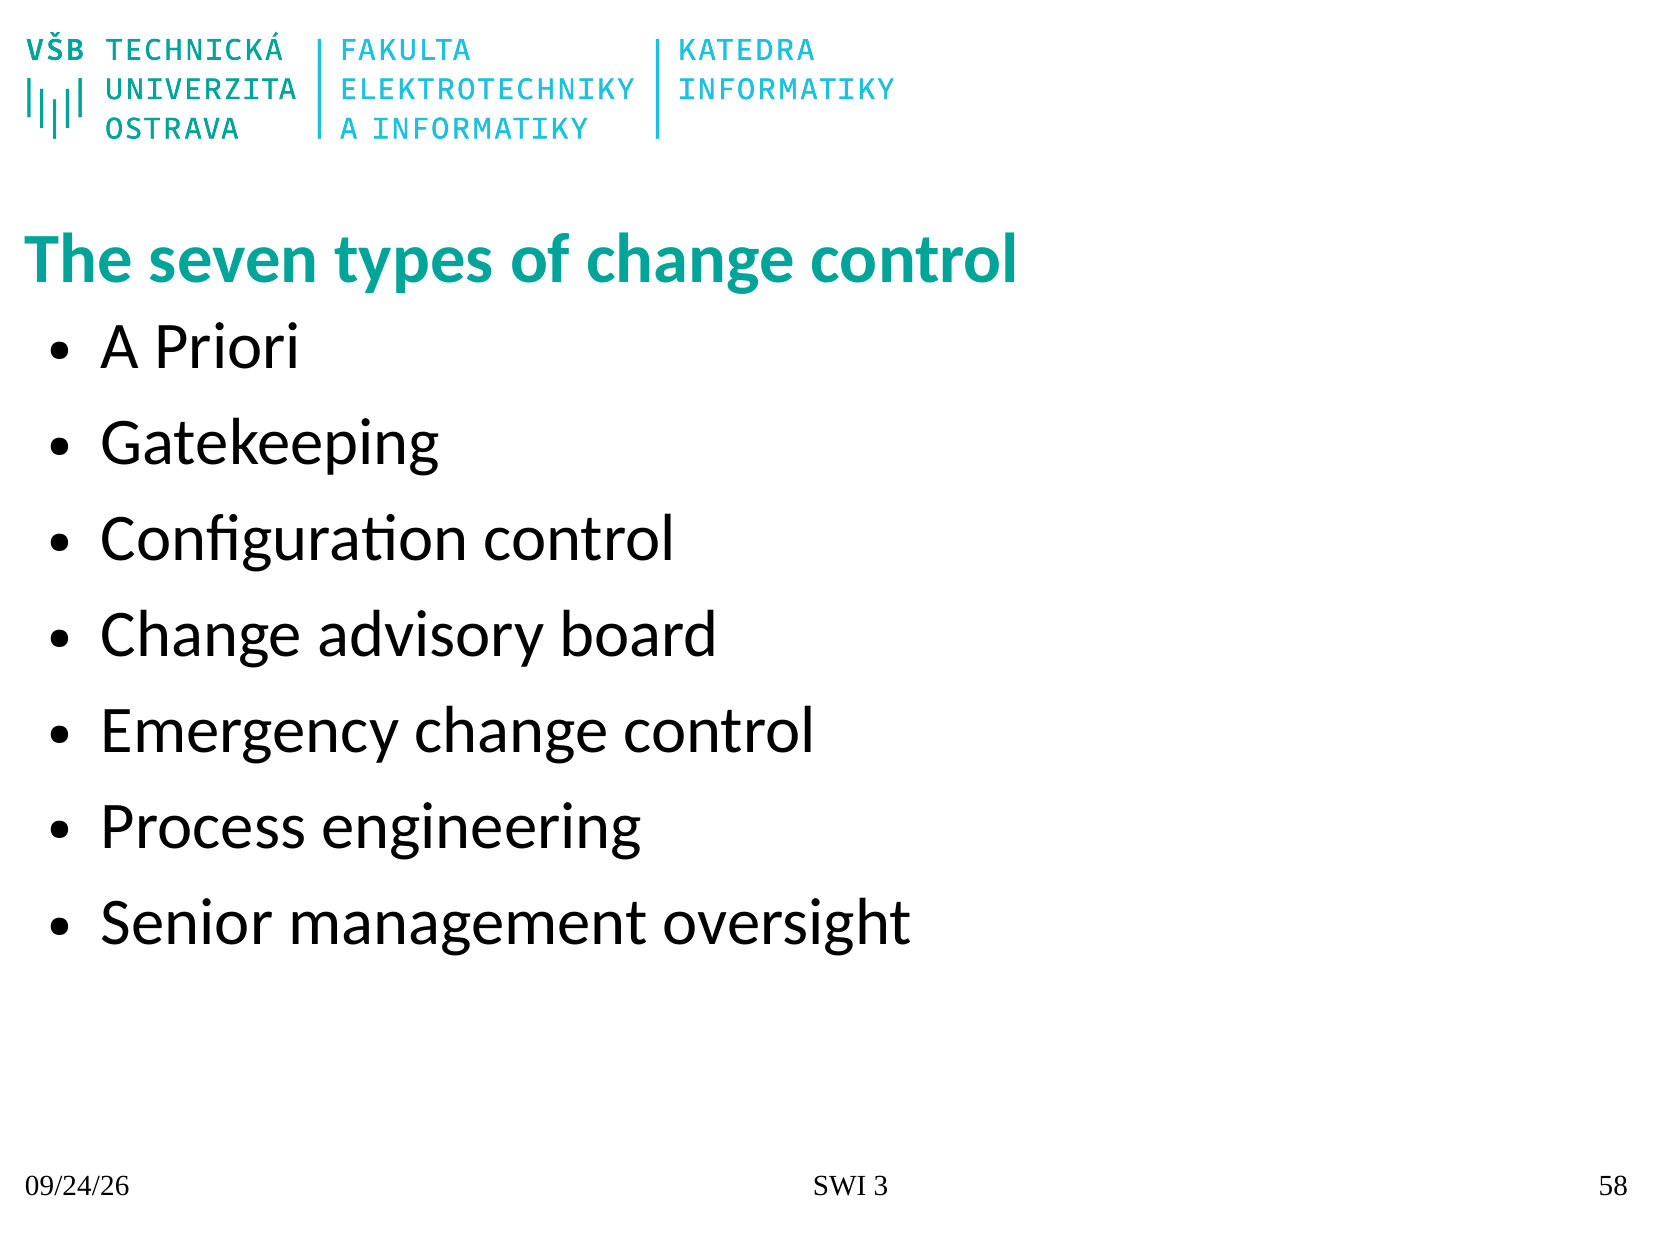

# The seven types of change control
A Priori
Gatekeeping
Configuration control
Change advisory board
Emergency change control
Process engineering
Senior management oversight
SWI 3
58